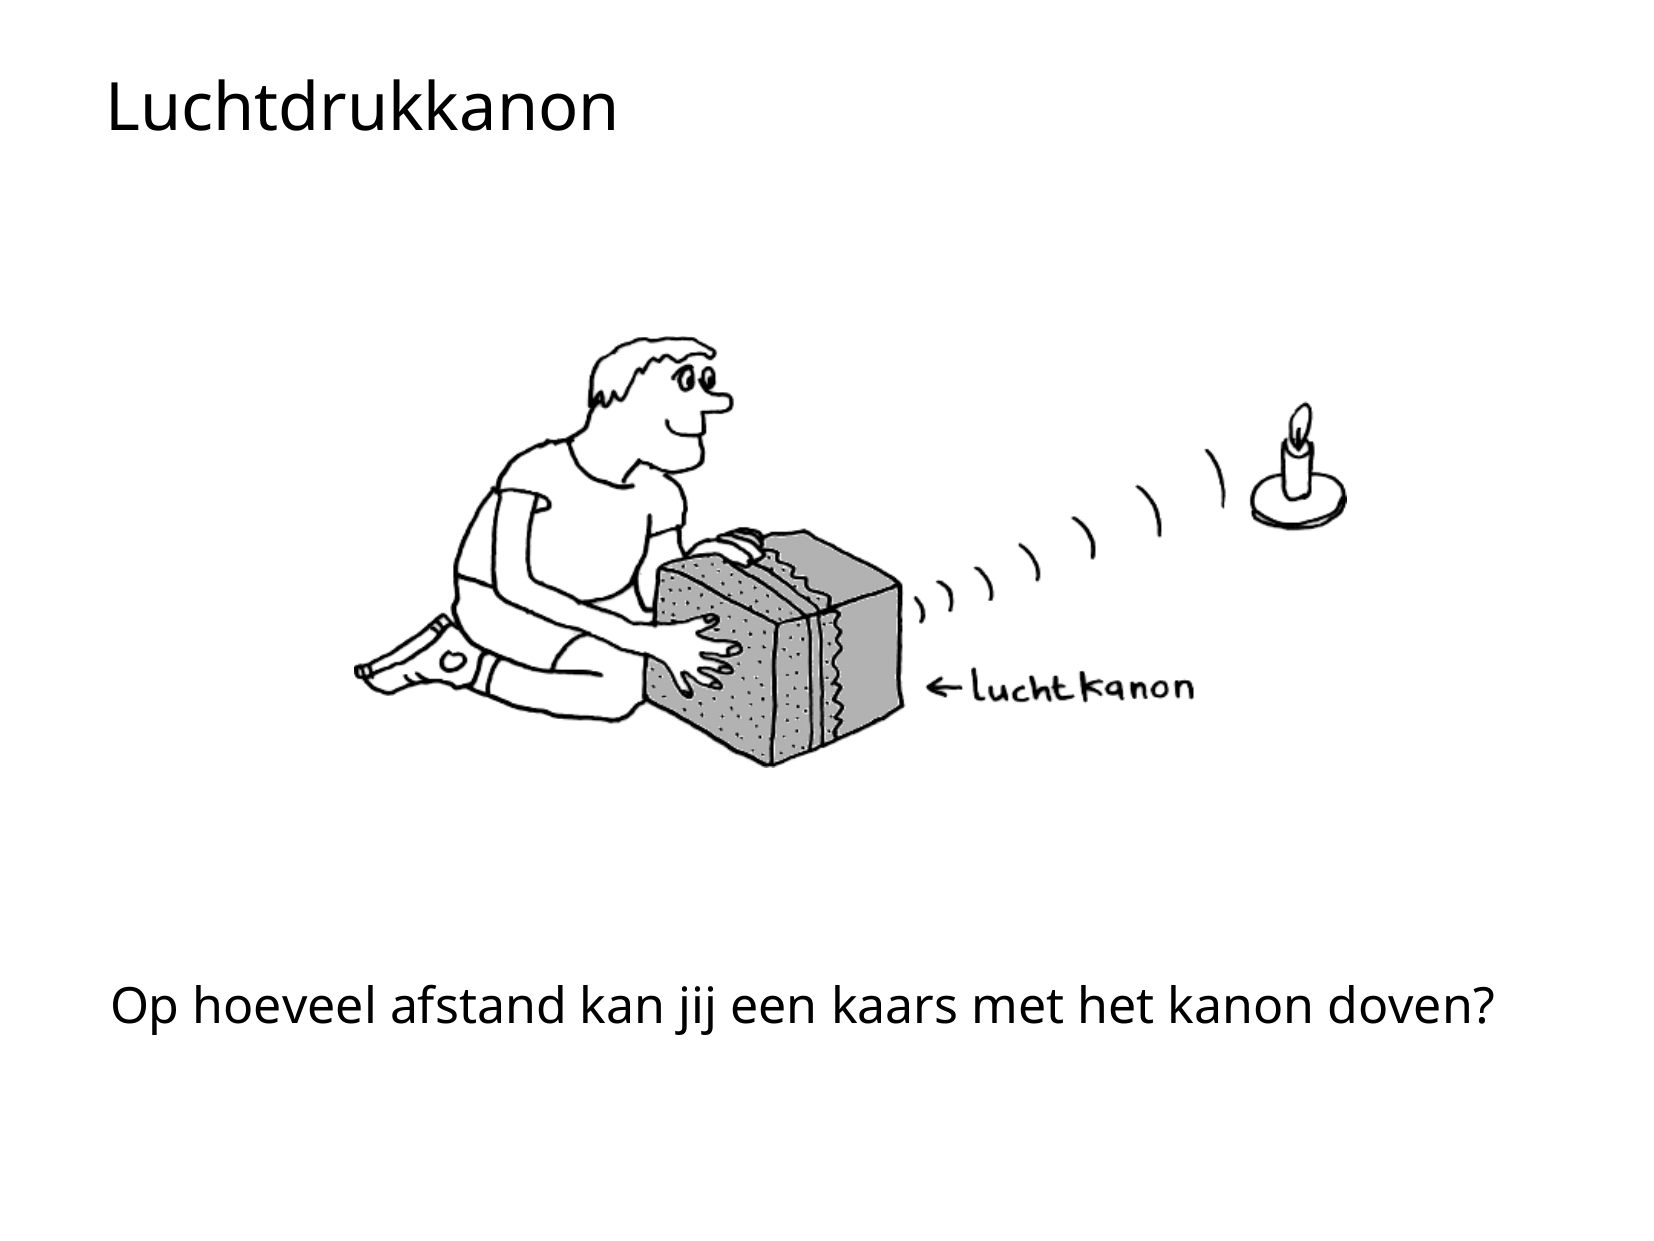

Luchtdrukkanon
Op hoeveel afstand kan jij een kaars met het kanon doven?